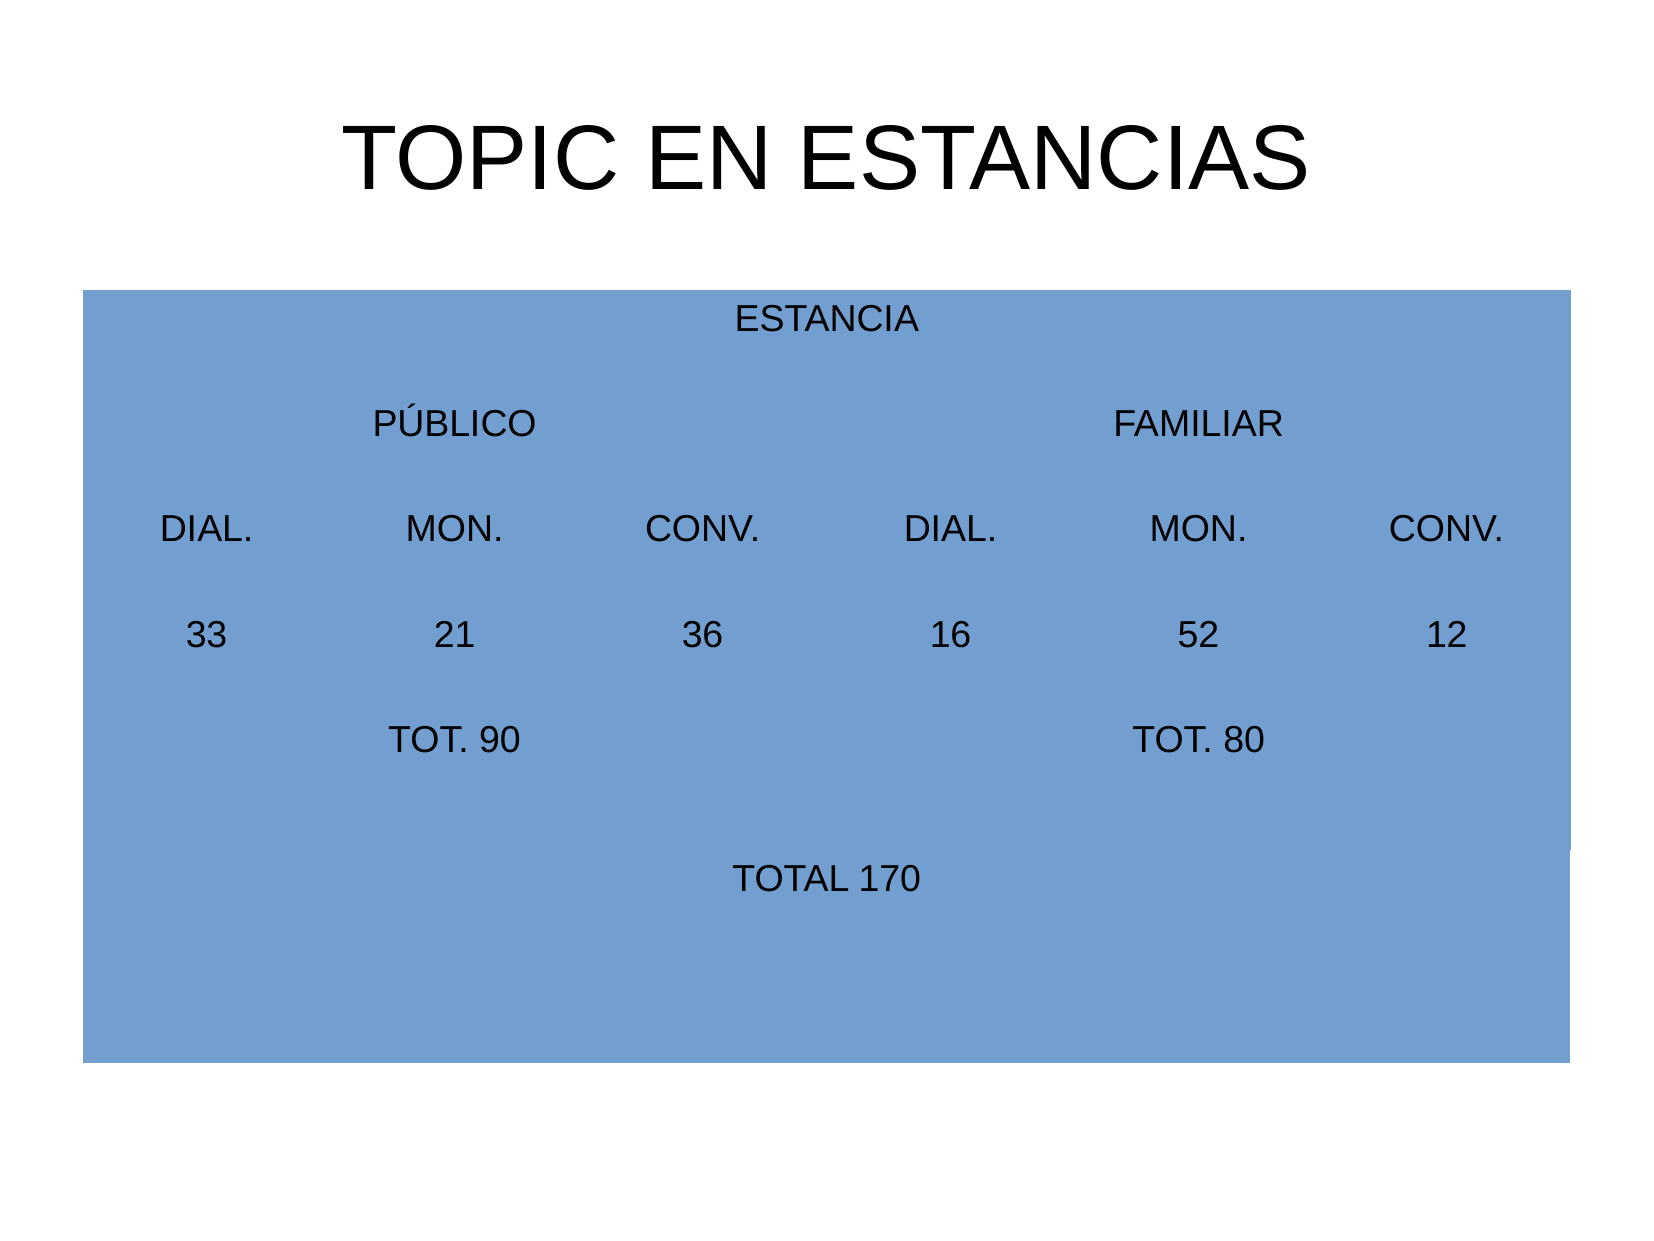

# TOPIC EN ESTANCIAS
| ESTANCIA | | | | | |
| --- | --- | --- | --- | --- | --- |
| PÚBLICO | | | FAMILIAR | | |
| DIAL. | MON. | CONV. | DIAL. | MON. | CONV. |
| 33 | 21 | 36 | 16 | 52 | 12 |
| TOT. 90 | TOT. 80 |
| --- | --- |
| TOTAL 170 |
| --- |